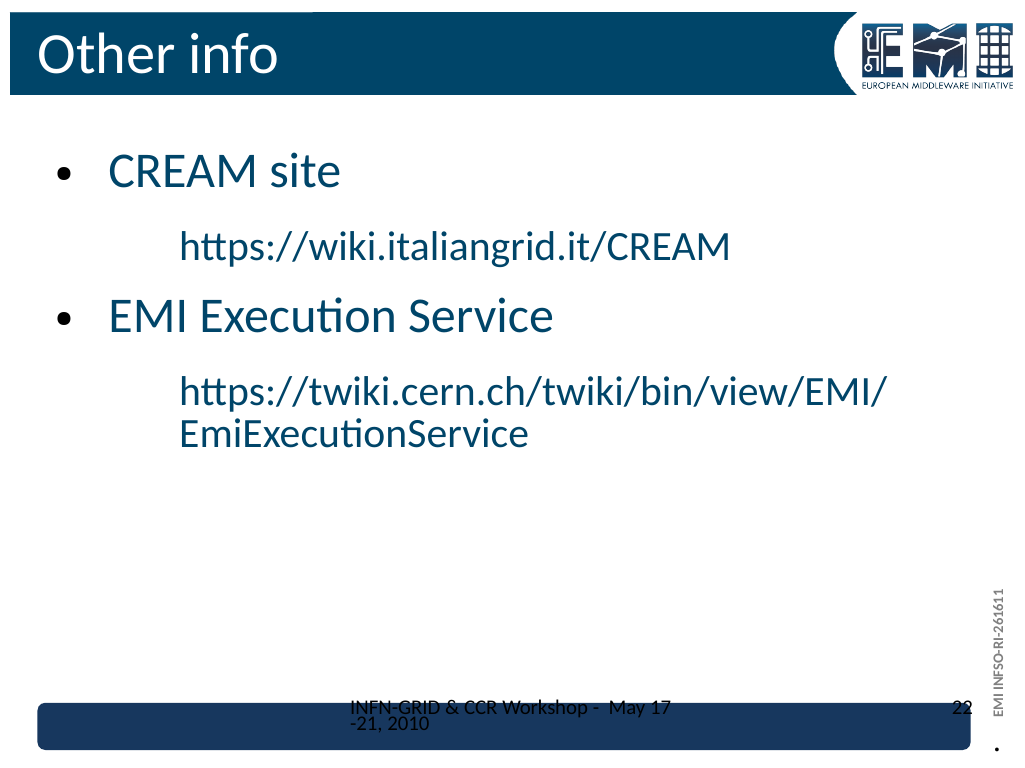

# Other info
CREAM site
https://wiki.italiangrid.it/CREAM
EMI Execution Service
https://twiki.cern.ch/twiki/bin/view/EMI/EmiExecutionService
INFN-GRID & CCR Workshop - May 17-21, 2010
22